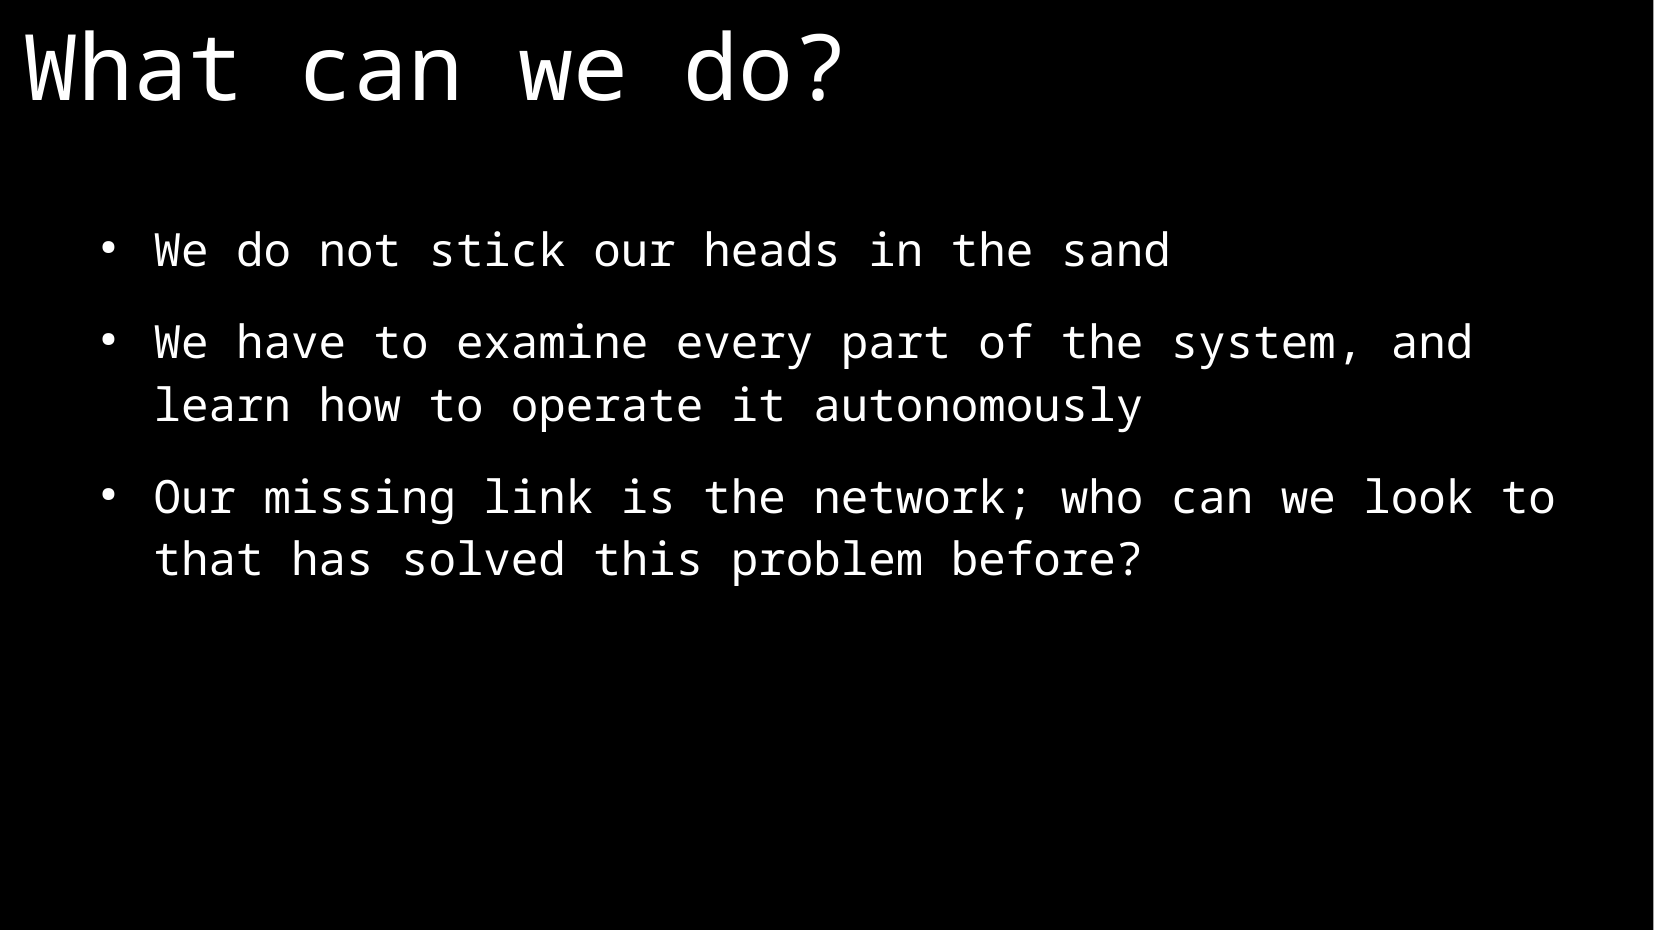

# What can we do?
We do not stick our heads in the sand
We have to examine every part of the system, and learn how to operate it autonomously
Our missing link is the network; who can we look to that has solved this problem before?
11